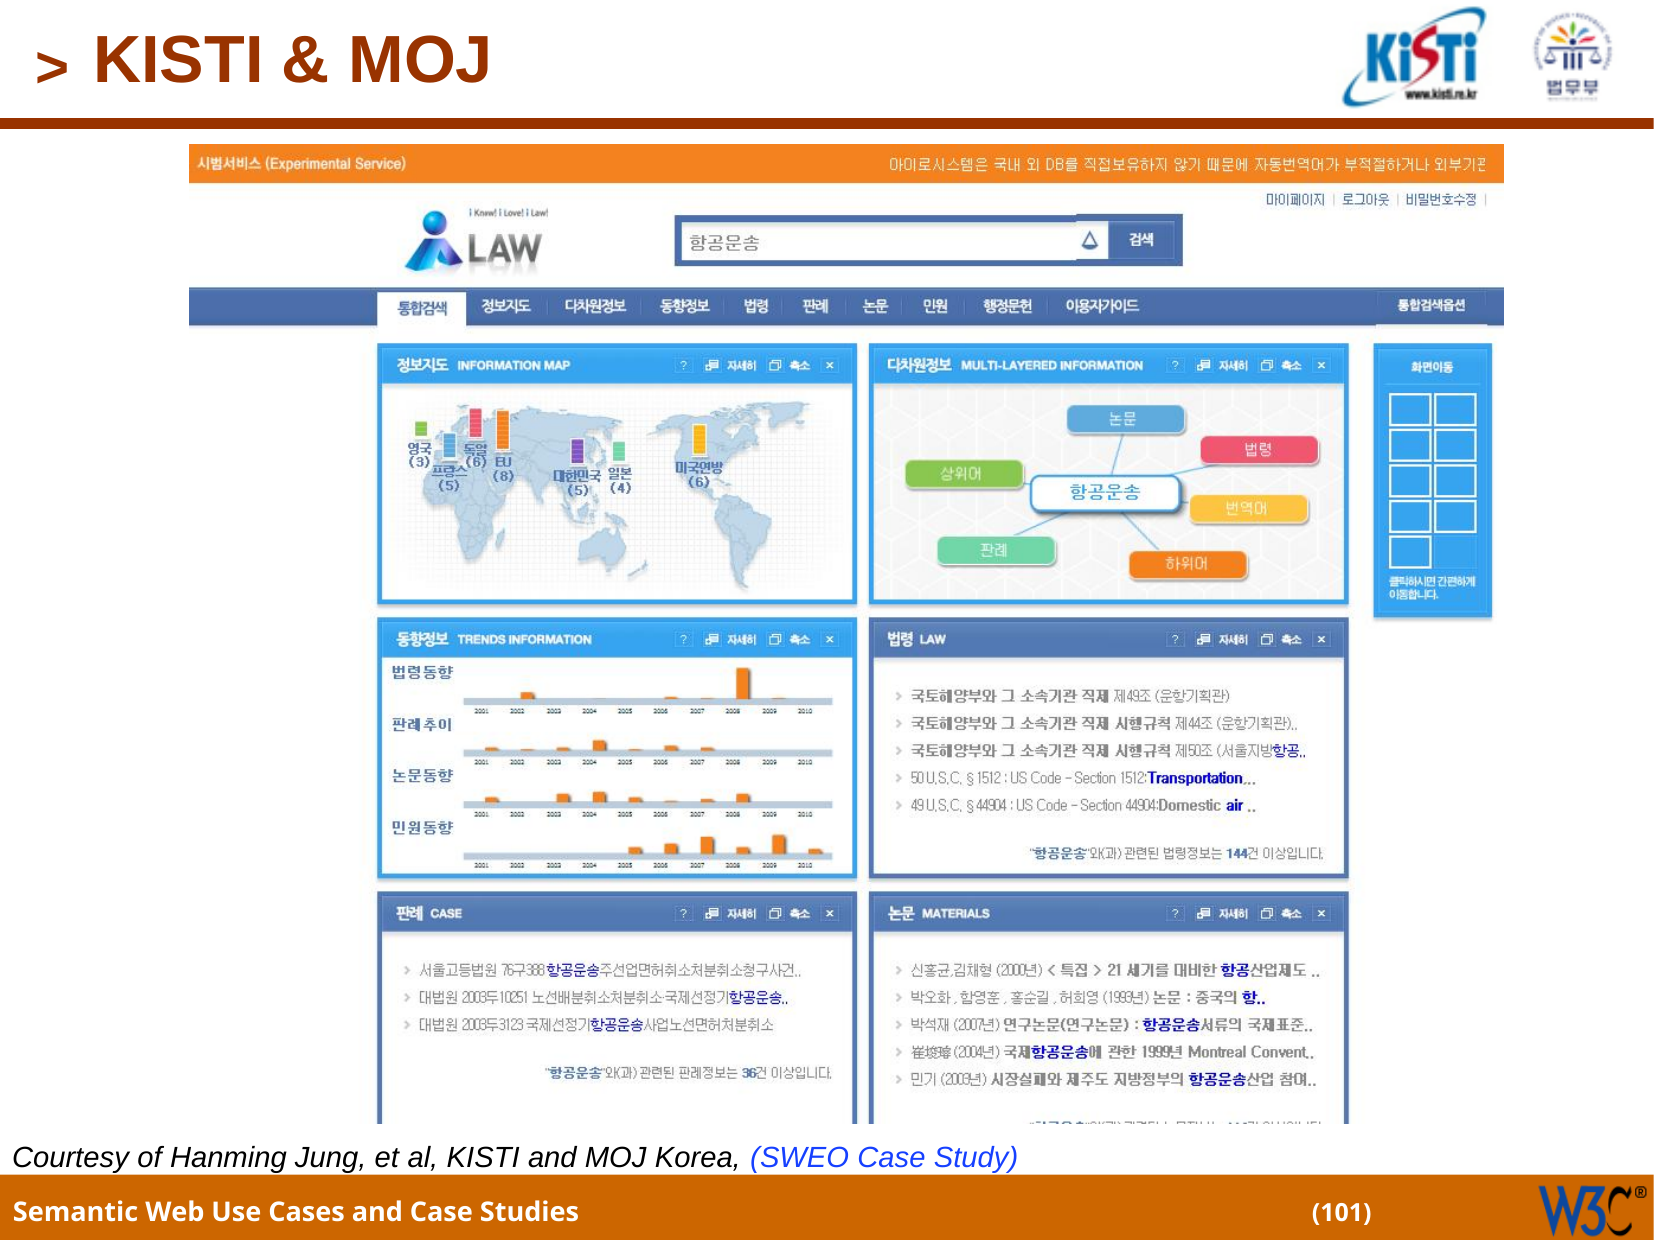

# KISTI & MOJ
Courtesy of Hanming Jung, et al, KISTI and MOJ Korea, (SWEO Case Study)